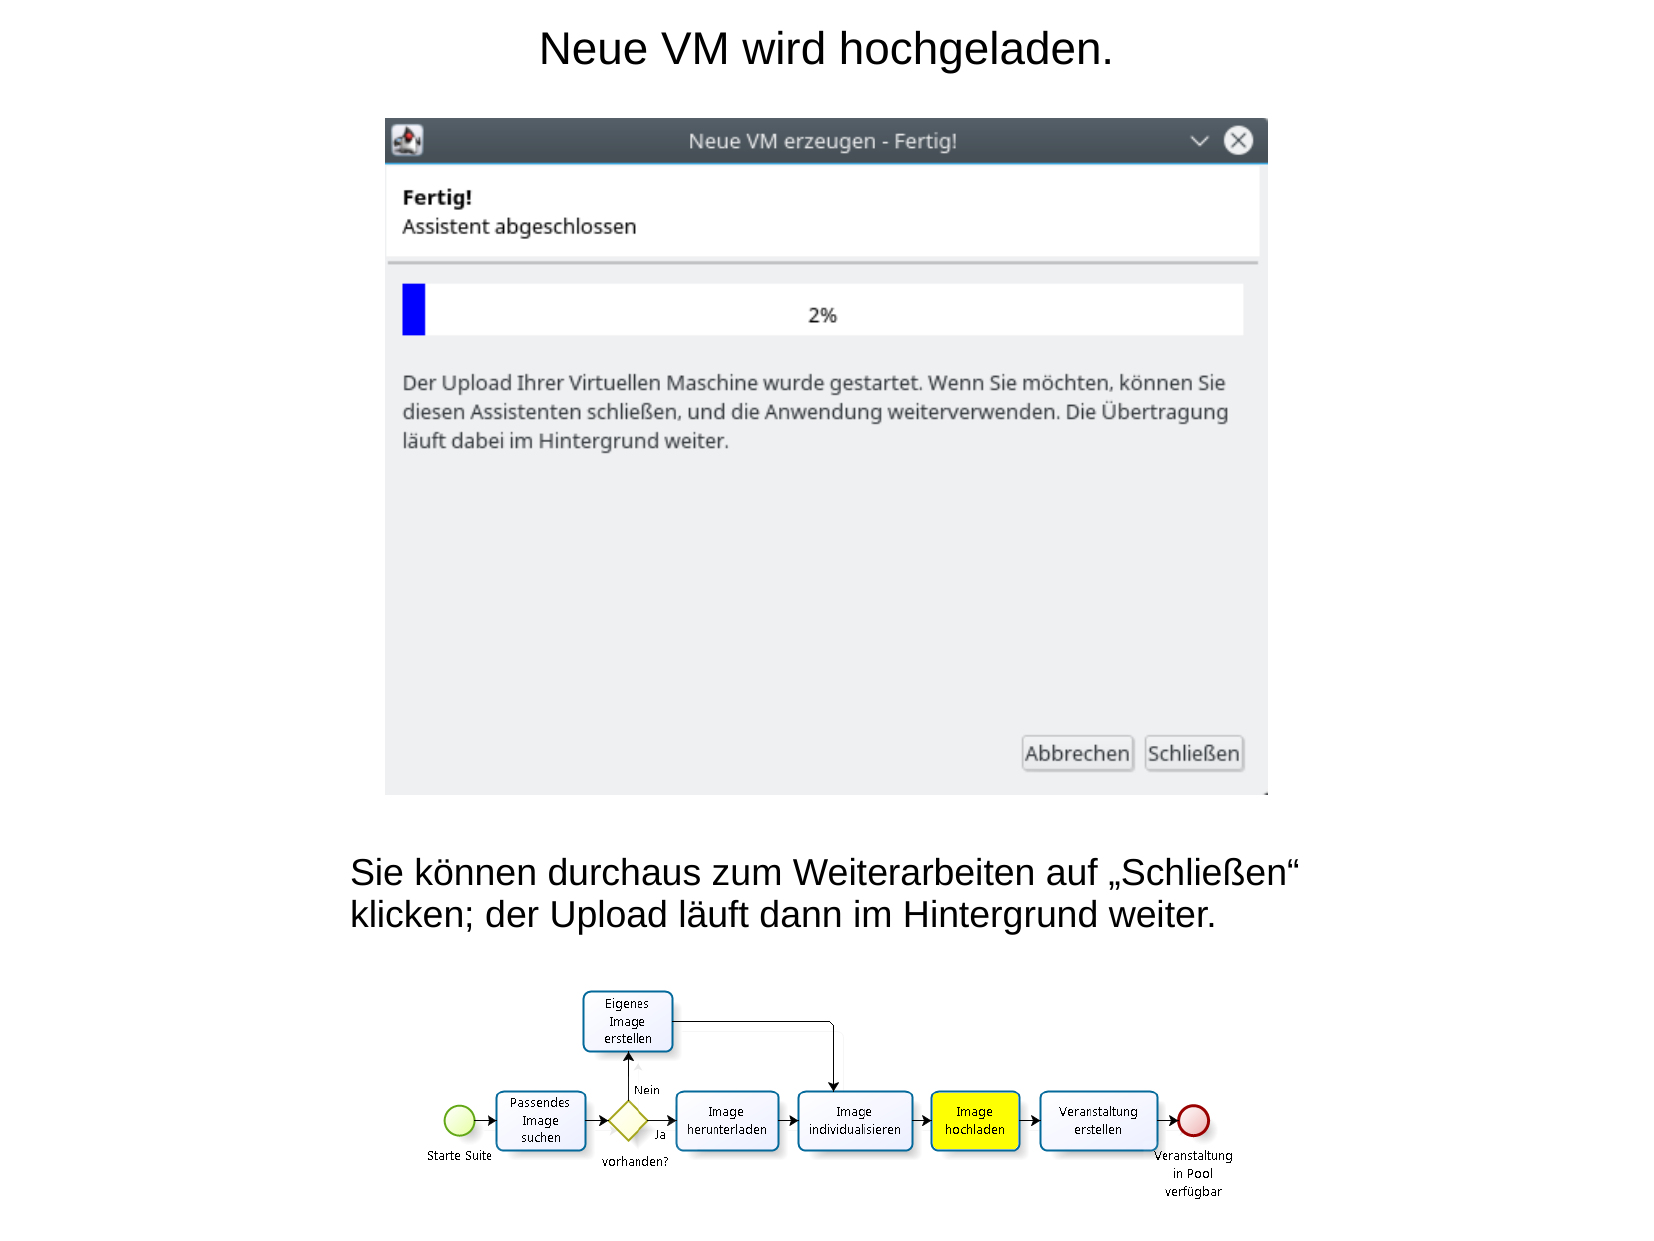

# Neue VM wird hochgeladen.
Sie können durchaus zum Weiterarbeiten auf „Schließen“ klicken; der Upload läuft dann im Hintergrund weiter.